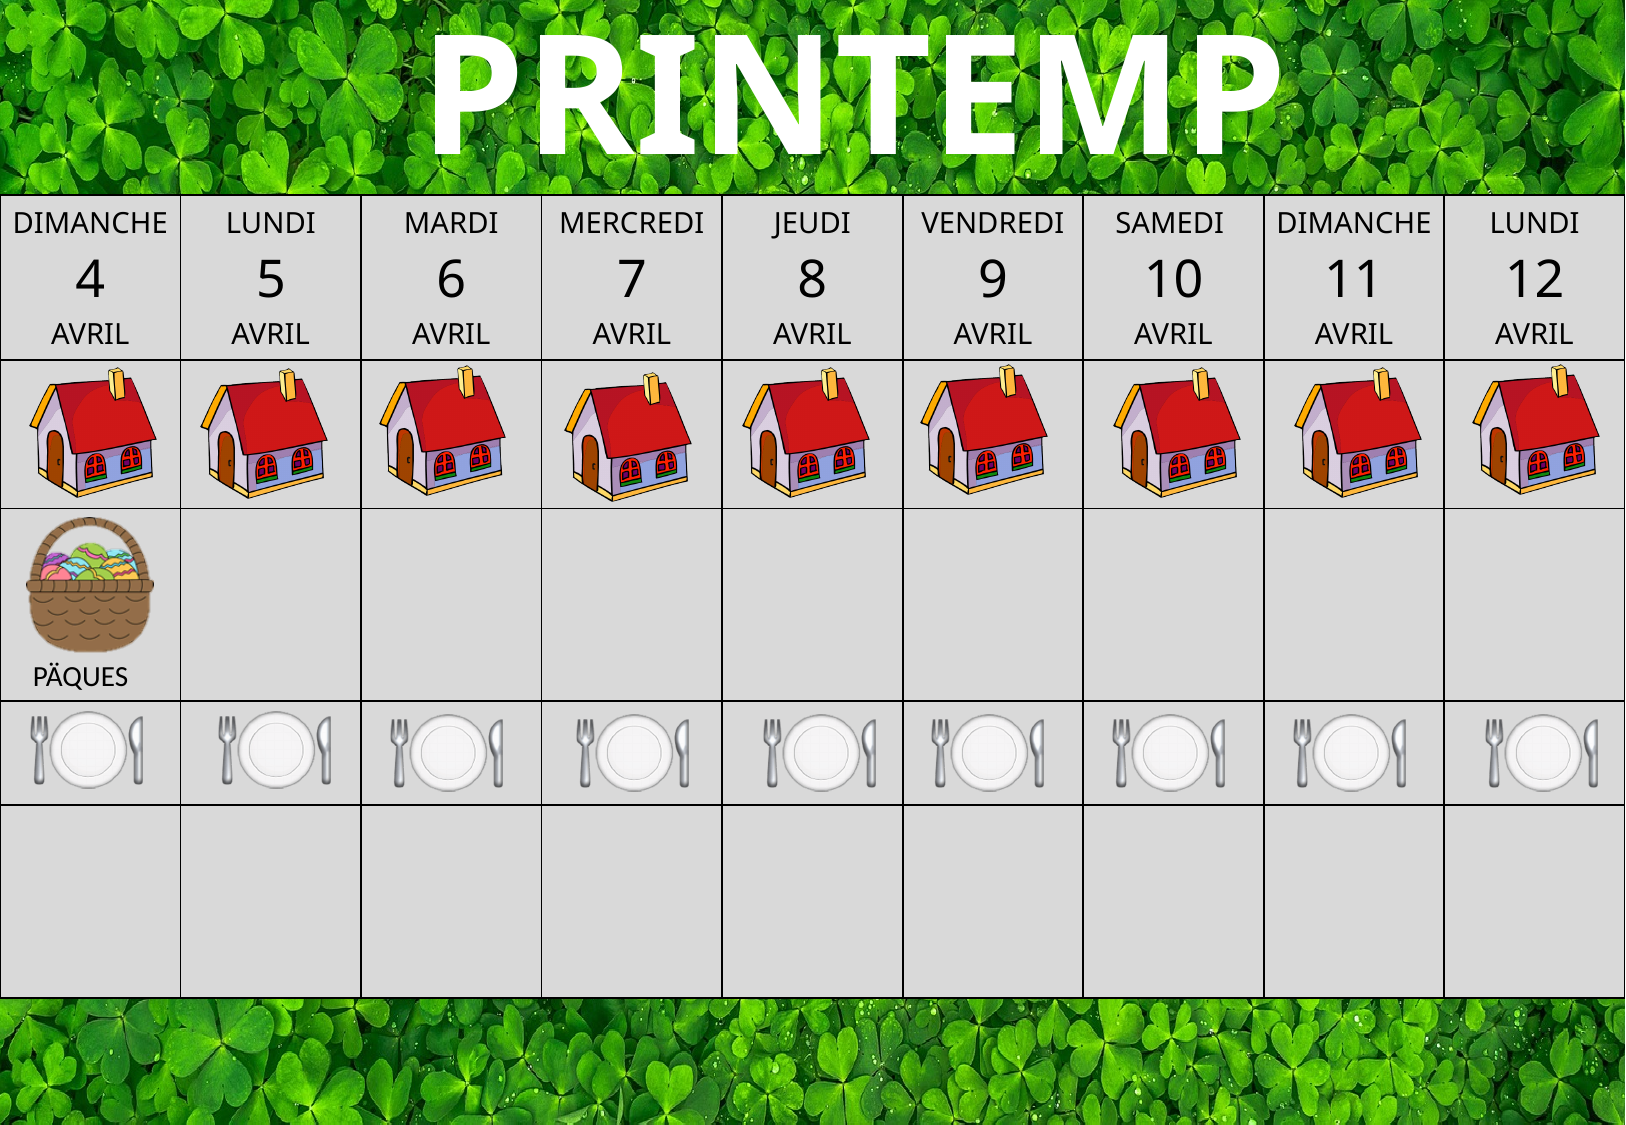

PRINTEMPS
| DIMANCHE 4 AVRIL | LUNDI 5 AVRIL | MARDI 6 AVRIL | MERCREDI 7 AVRIL | JEUDI 8 AVRIL | VENDREDI 9 AVRIL | SAMEDI 10 AVRIL | DIMANCHE 11 AVRIL | LUNDI 12 AVRIL |
| --- | --- | --- | --- | --- | --- | --- | --- | --- |
| | | | | | | | | |
| | | | | | | | | |
| | | | | | | | | |
| | | | | | | | | |
 PÄQUES